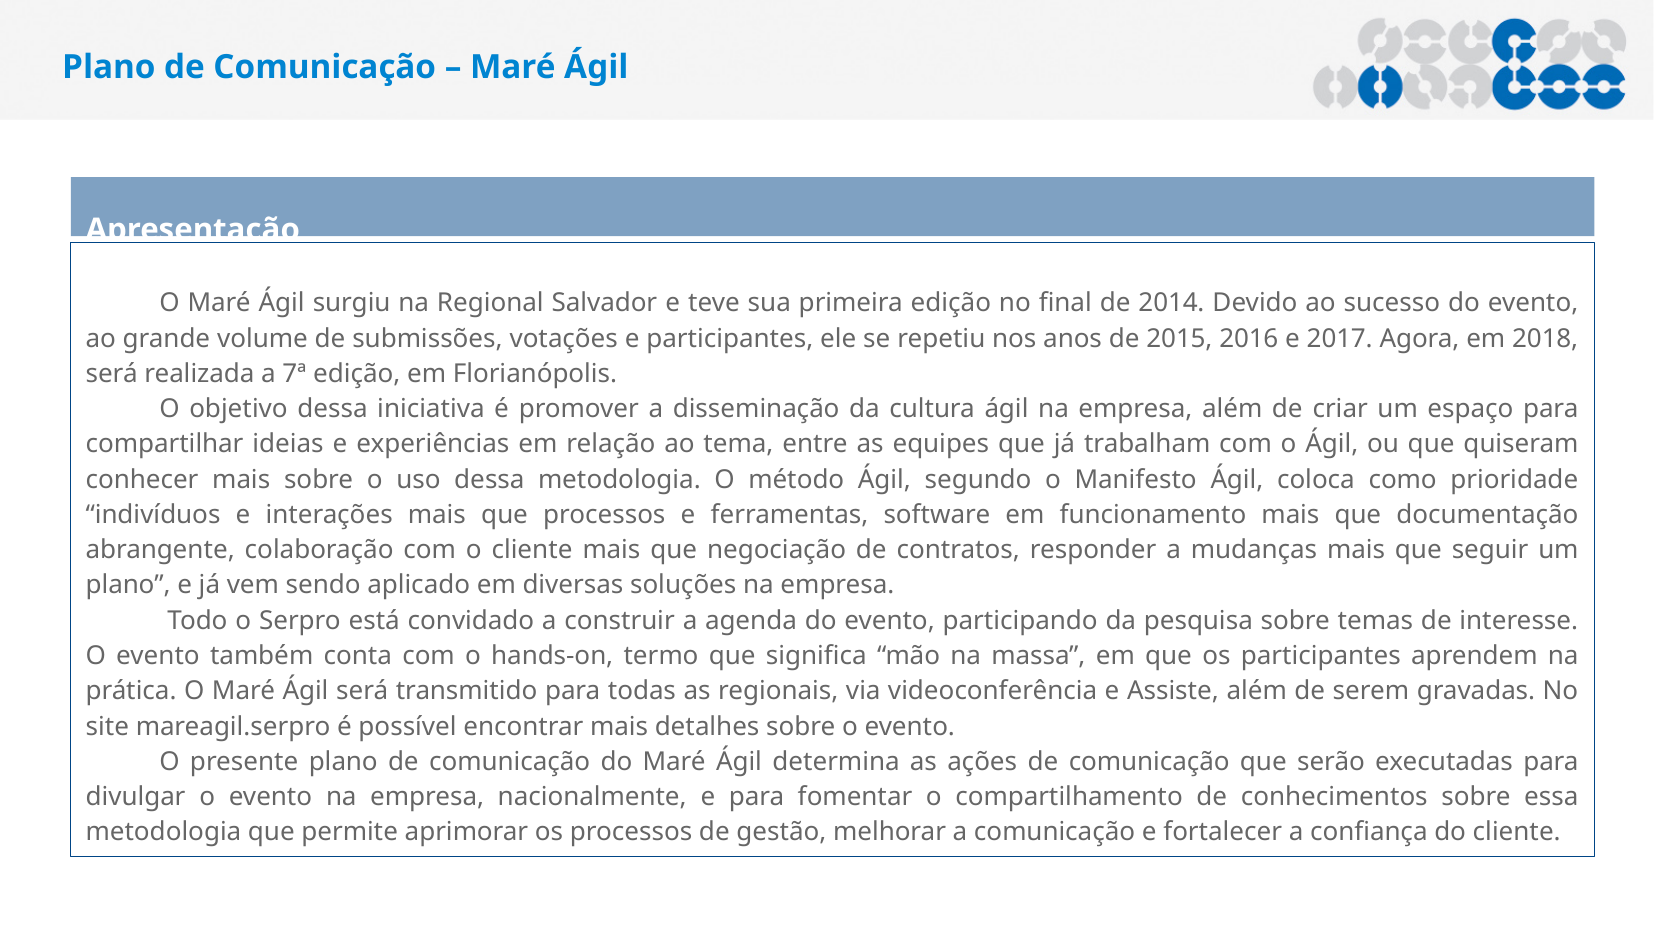

Plano de Comunicação – Maré Ágil
Apresentação
	O Maré Ágil surgiu na Regional Salvador e teve sua primeira edição no final de 2014. Devido ao sucesso do evento, ao grande volume de submissões, votações e participantes, ele se repetiu nos anos de 2015, 2016 e 2017. Agora, em 2018, será realizada a 7ª edição, em Florianópolis.
	O objetivo dessa iniciativa é promover a disseminação da cultura ágil na empresa, além de criar um espaço para compartilhar ideias e experiências em relação ao tema, entre as equipes que já trabalham com o Ágil, ou que quiseram conhecer mais sobre o uso dessa metodologia. O método Ágil, segundo o Manifesto Ágil, coloca como prioridade “indivíduos e interações mais que processos e ferramentas, software em funcionamento mais que documentação abrangente, colaboração com o cliente mais que negociação de contratos, responder a mudanças mais que seguir um plano”, e já vem sendo aplicado em diversas soluções na empresa.
	 Todo o Serpro está convidado a construir a agenda do evento, participando da pesquisa sobre temas de interesse. O evento também conta com o hands-on, termo que significa “mão na massa”, em que os participantes aprendem na prática. O Maré Ágil será transmitido para todas as regionais, via videoconferência e Assiste, além de serem gravadas. No site mareagil.serpro é possível encontrar mais detalhes sobre o evento.
	O presente plano de comunicação do Maré Ágil determina as ações de comunicação que serão executadas para divulgar o evento na empresa, nacionalmente, e para fomentar o compartilhamento de conhecimentos sobre essa metodologia que permite aprimorar os processos de gestão, melhorar a comunicação e fortalecer a confiança do cliente.